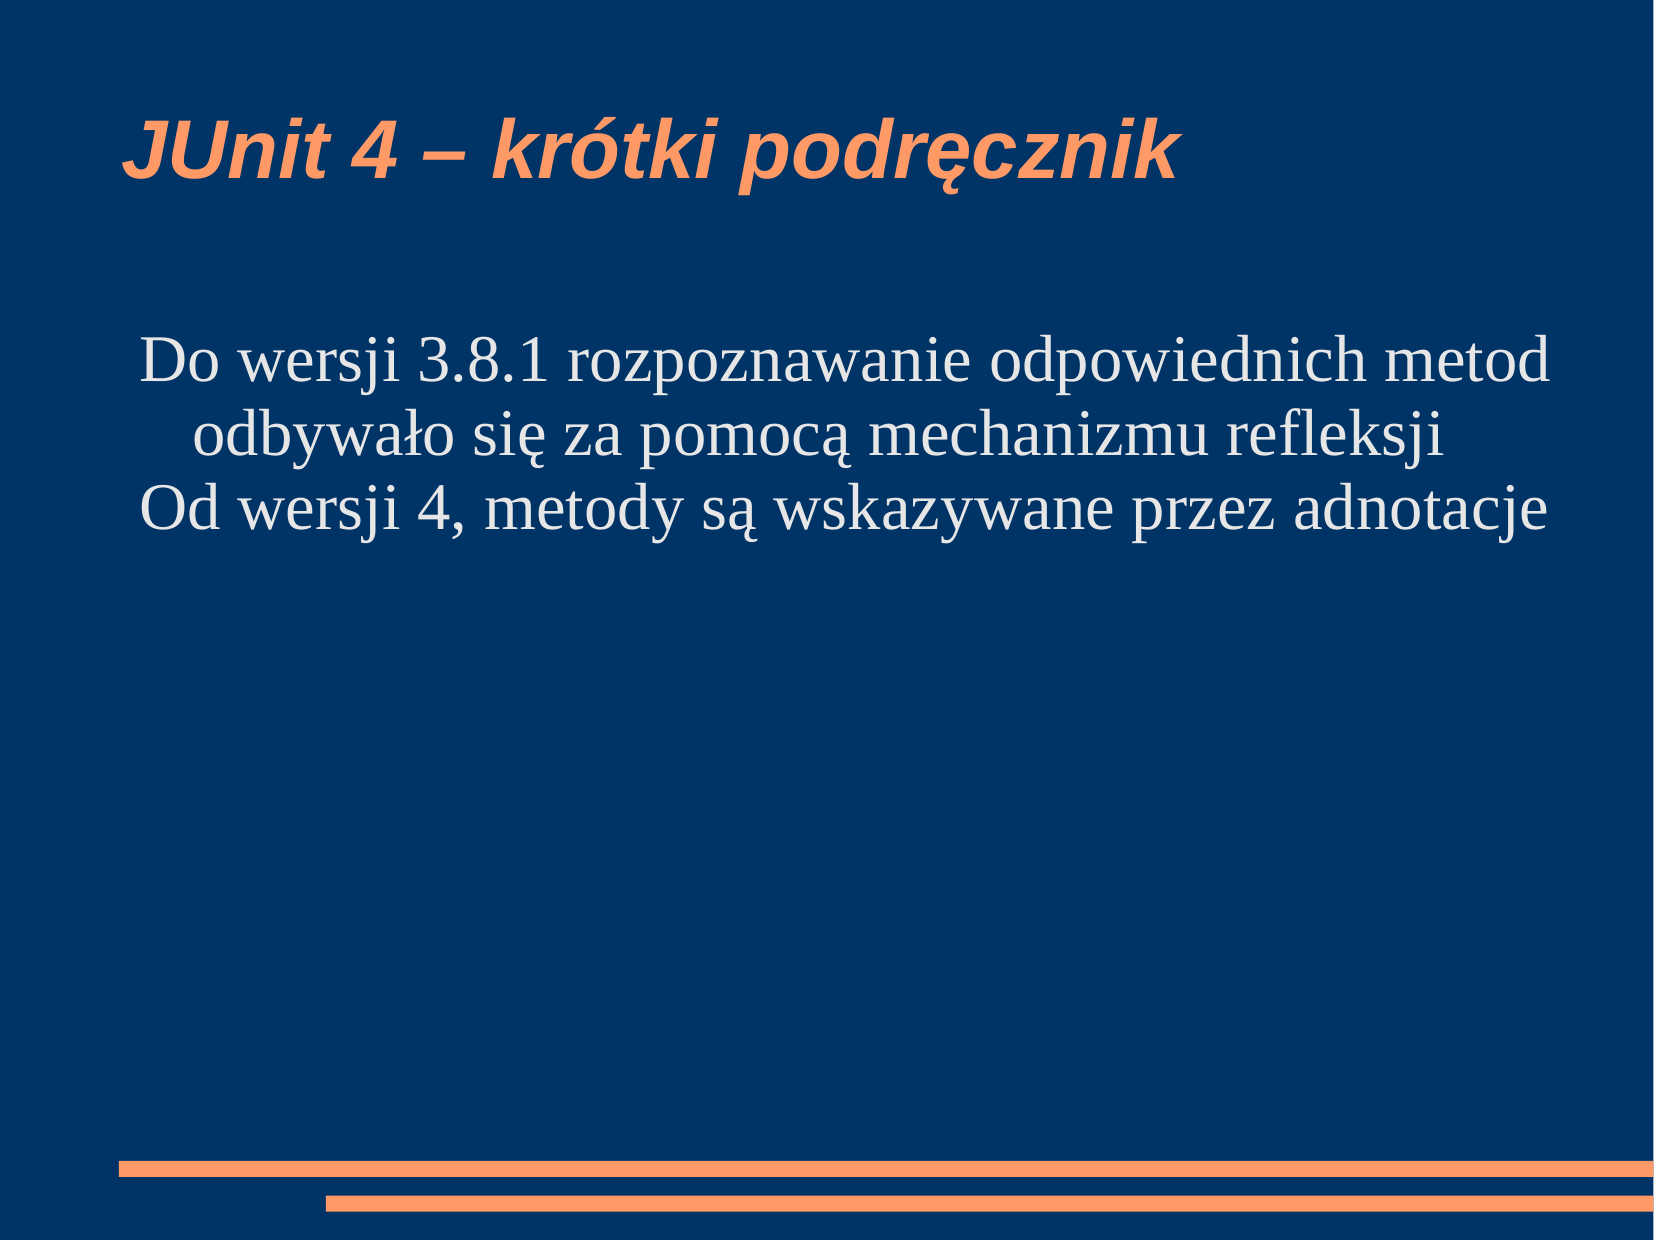

# JUnit 4 – krótki podręcznik
Do wersji 3.8.1 rozpoznawanie odpowiednich metod odbywało się za pomocą mechanizmu refleksji
Od wersji 4, metody są wskazywane przez adnotacje